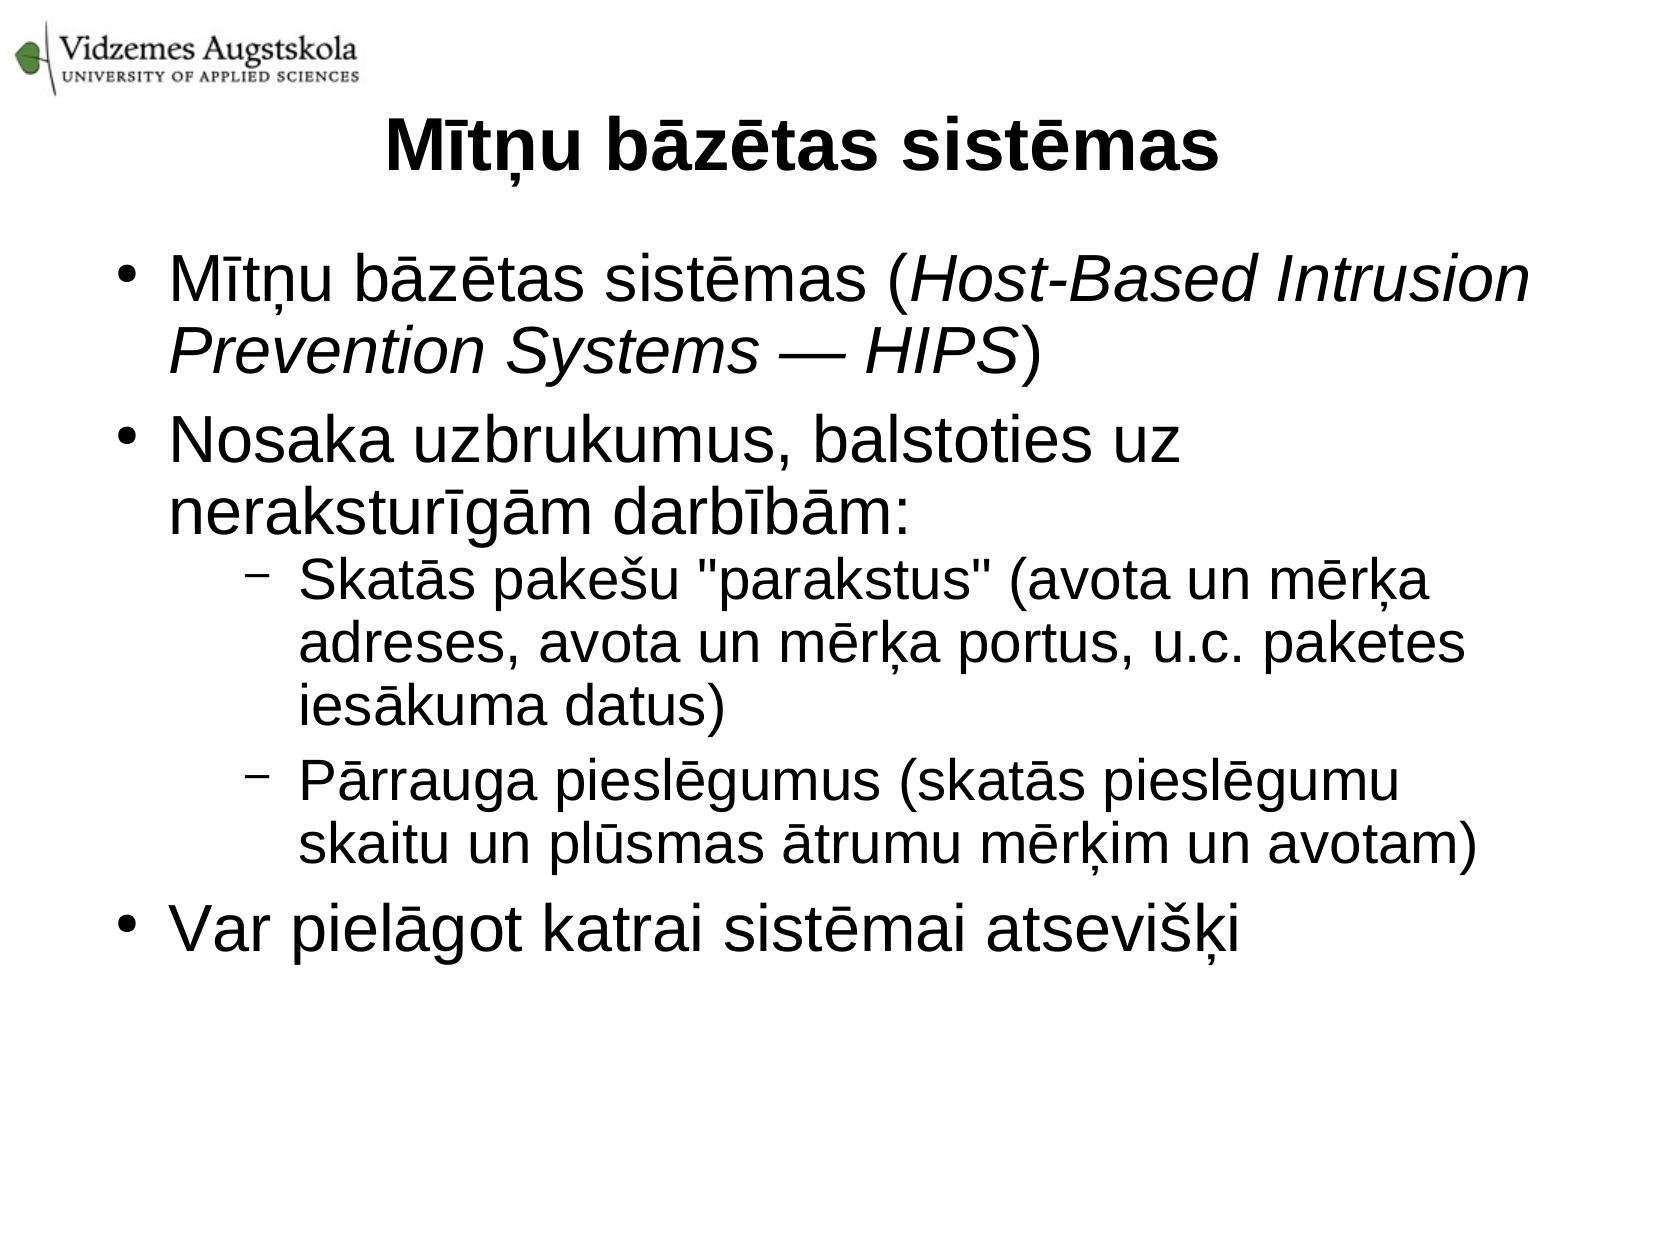

# Mītņu bāzētas sistēmas
Mītņu bāzētas sistēmas (Host-Based Intrusion Prevention Systems — HIPS)
Nosaka uzbrukumus, balstoties uz neraksturīgām darbībām:
Skatās pakešu "parakstus" (avota un mērķa adreses, avota un mērķa portus, u.c. paketes iesākuma datus)
Pārrauga pieslēgumus (skatās pieslēgumu skaitu un plūsmas ātrumu mērķim un avotam)
Var pielāgot katrai sistēmai atsevišķi